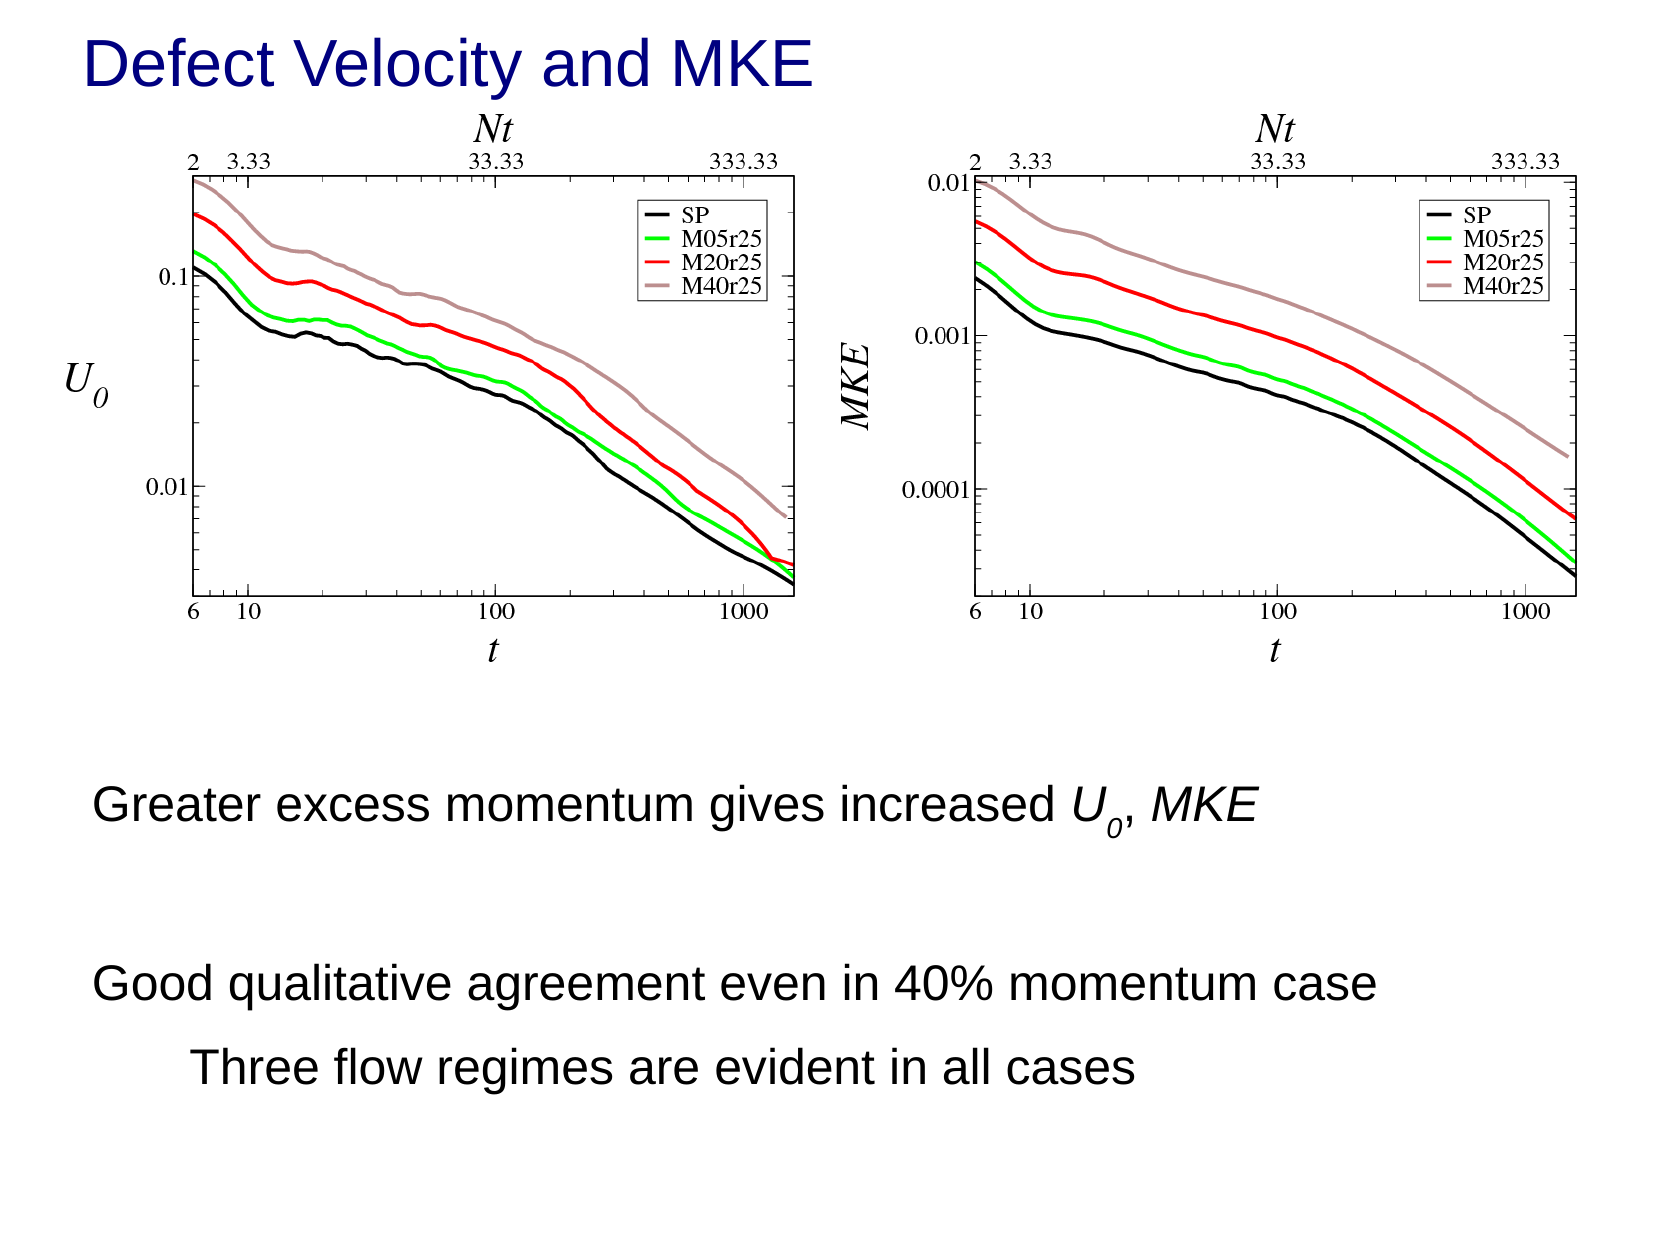

# Defect Velocity and MKE
Greater excess momentum gives increased U0, MKE
Good qualitative agreement even in 40% momentum case
	Three flow regimes are evident in all cases